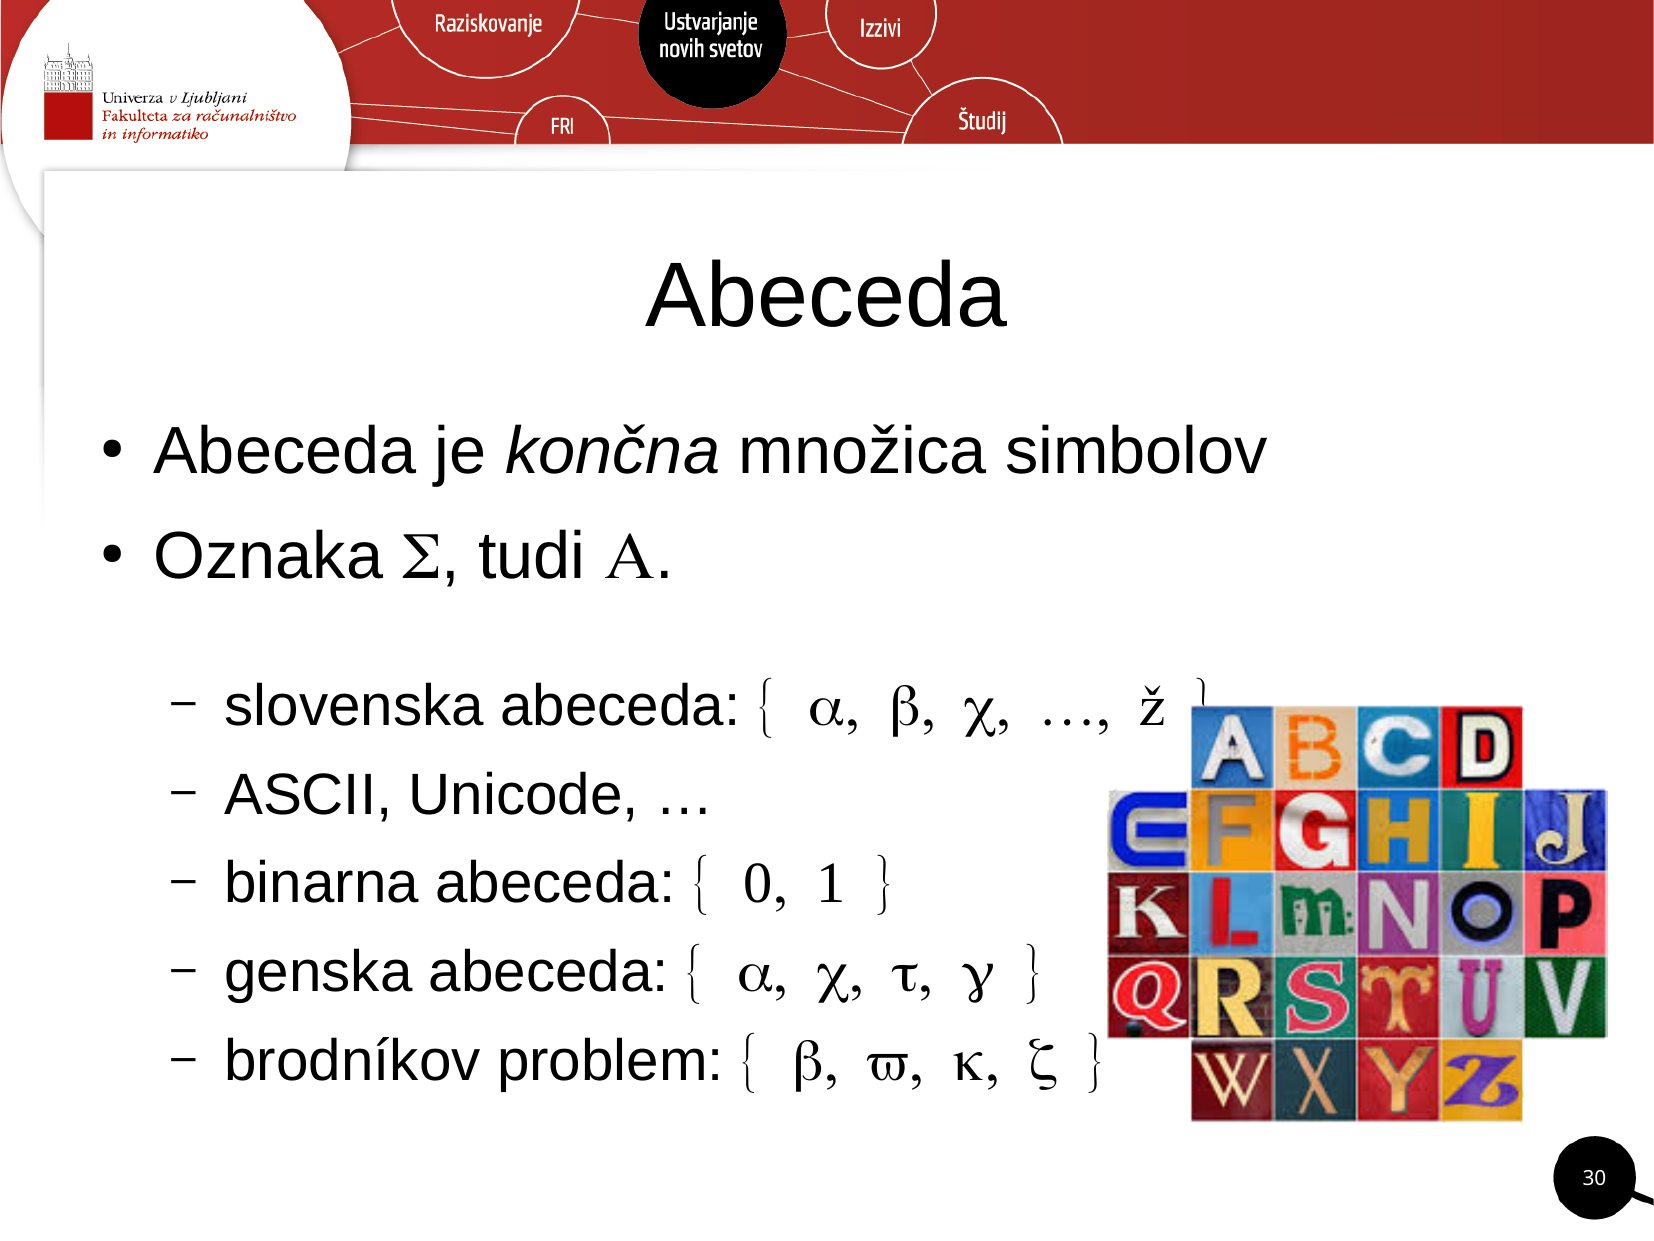

# Abeceda
Abeceda je končna množica simbolov
Oznaka Σ, tudi A.
slovenska abeceda: { a, b, c, …, ž }
ASCII, Unicode, …
binarna abeceda: { 0, 1 }
genska abeceda: { a, c, t, g }
brodníkov problem: { b, v, k, z }